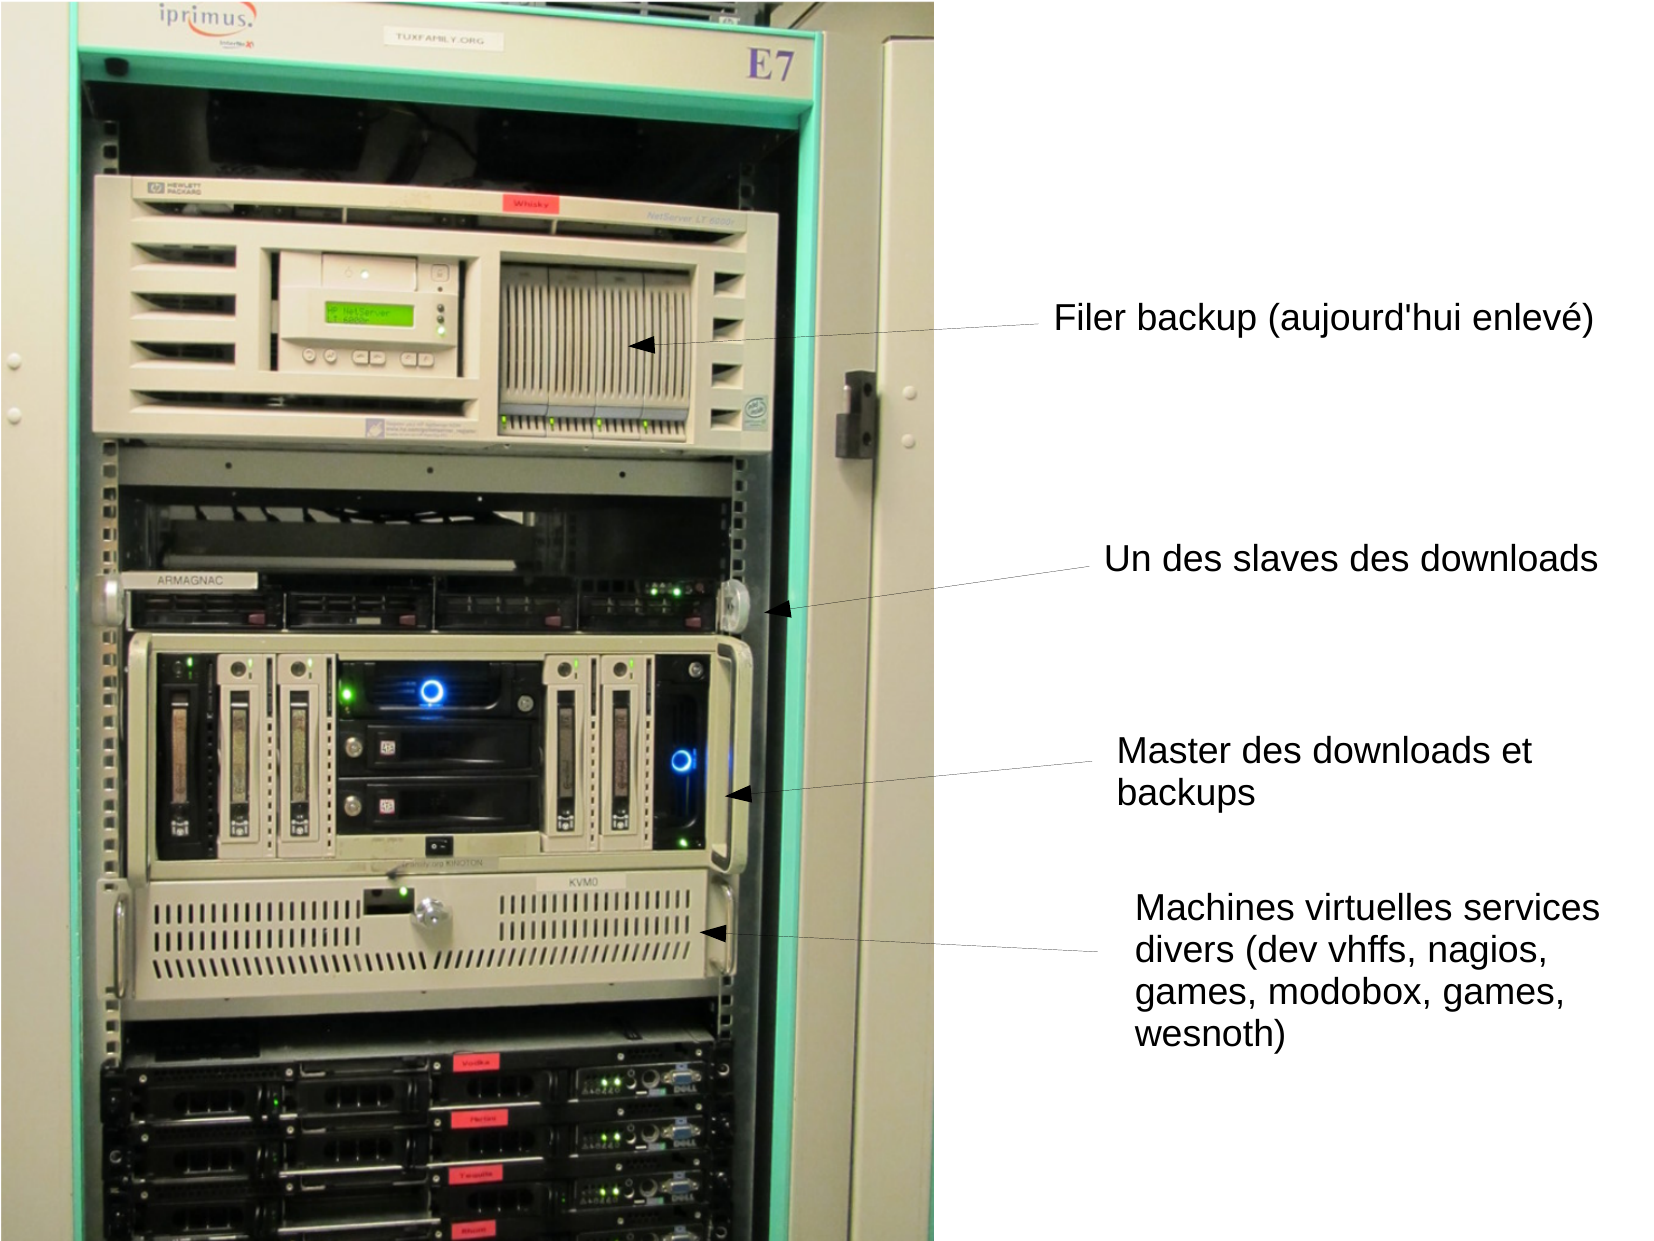

Filer backup (aujourd'hui enlevé)
Un des slaves des downloads
Master des downloads et backups
Machines virtuelles services
divers (dev vhffs, nagios,
games, modobox, games,
wesnoth)